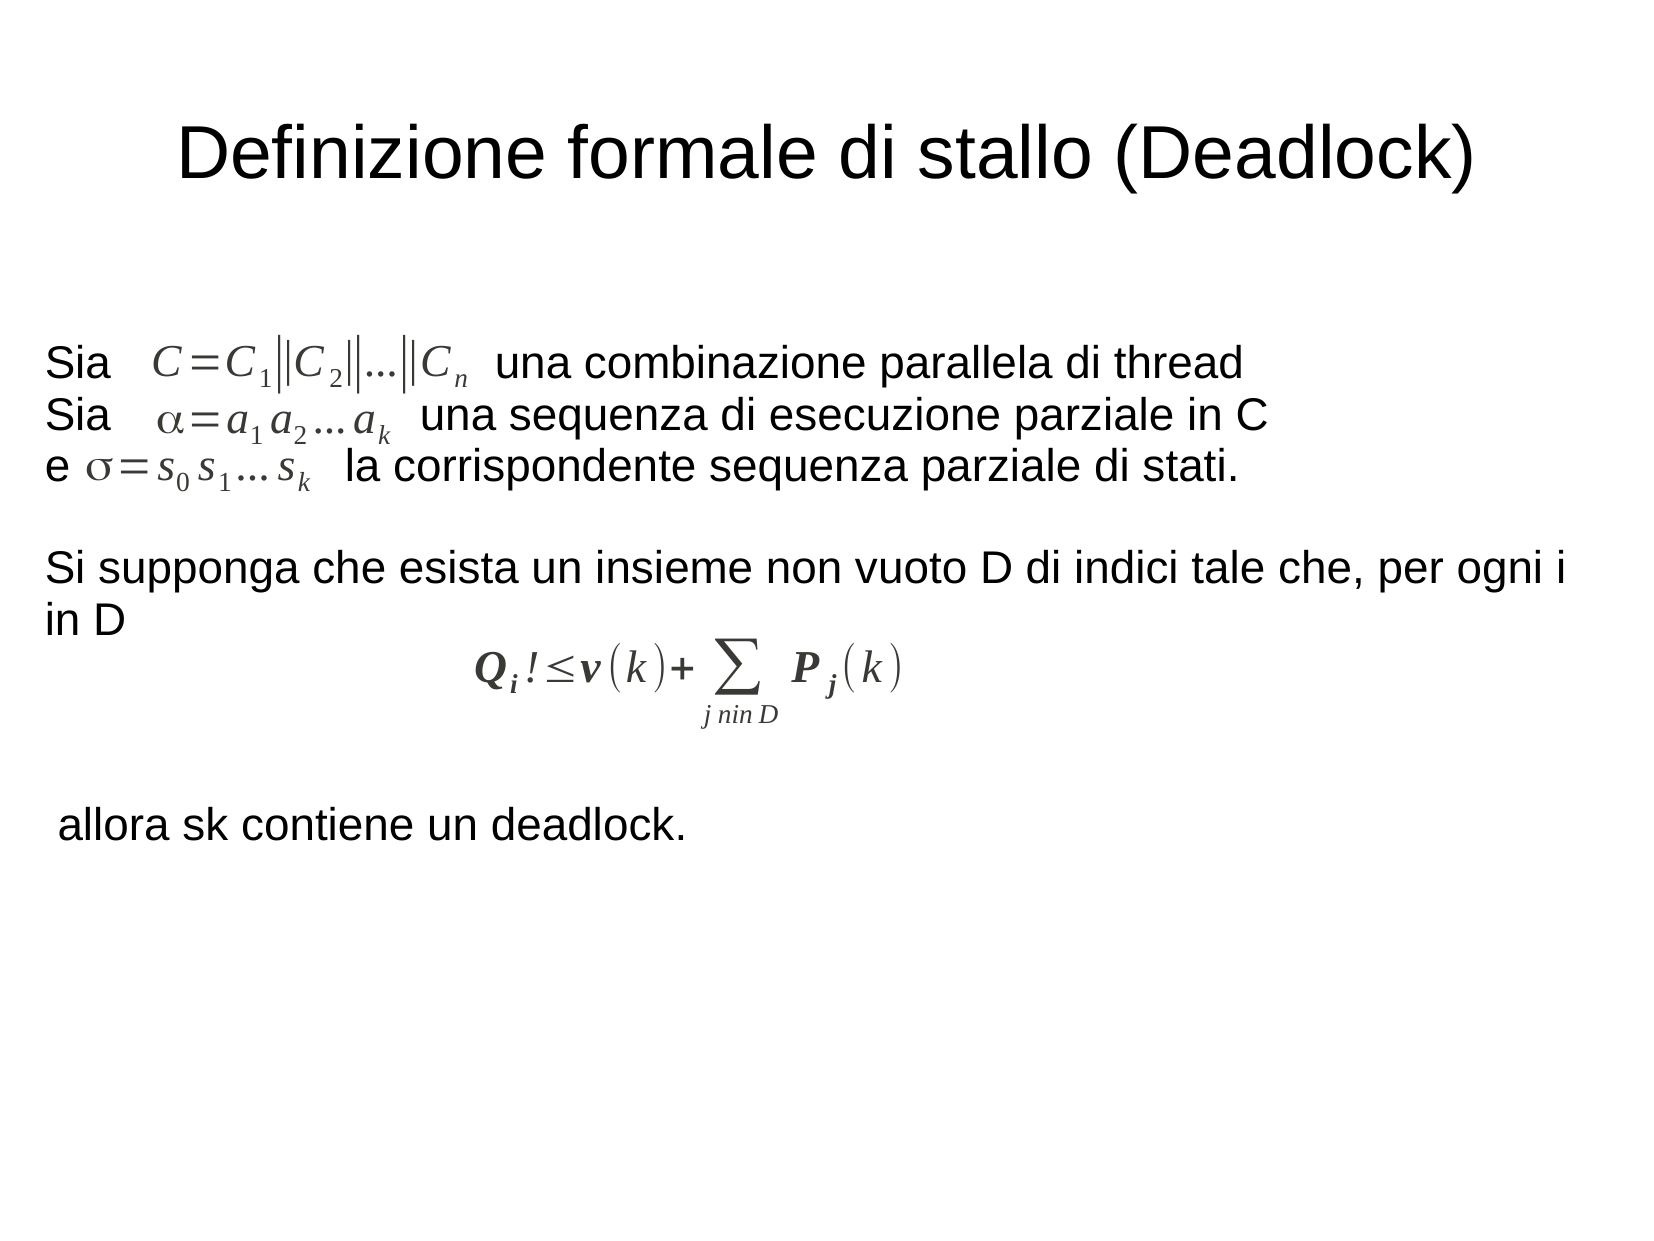

# Definizione formale di stallo (Deadlock)
Sia 				 	una combinazione parallela di thread
Sia 				una sequenza di esecuzione parziale in C
e				la corrispondente sequenza parziale di stati.
Si supponga che esista un insieme non vuoto D di indici tale che, per ogni i in D
 allora sk contiene un deadlock.